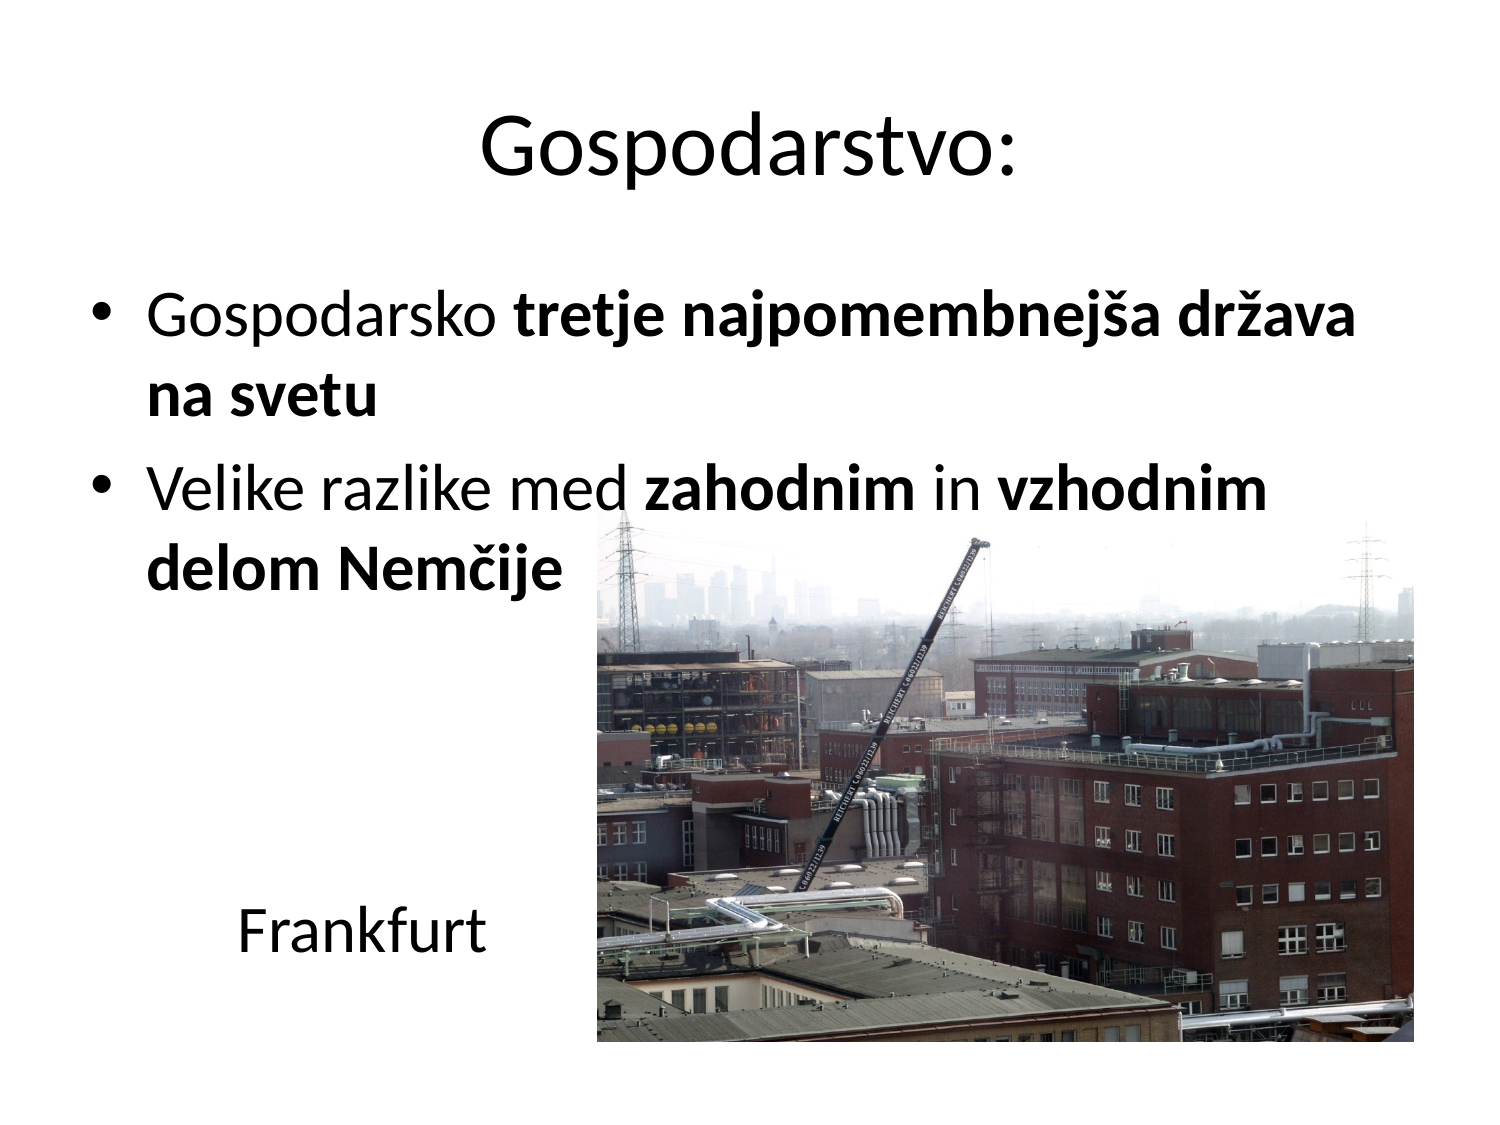

# Gospodarstvo:
Gospodarsko tretje najpomembnejša država na svetu
Velike razlike med zahodnim in vzhodnim delom Nemčije
Frankfurt